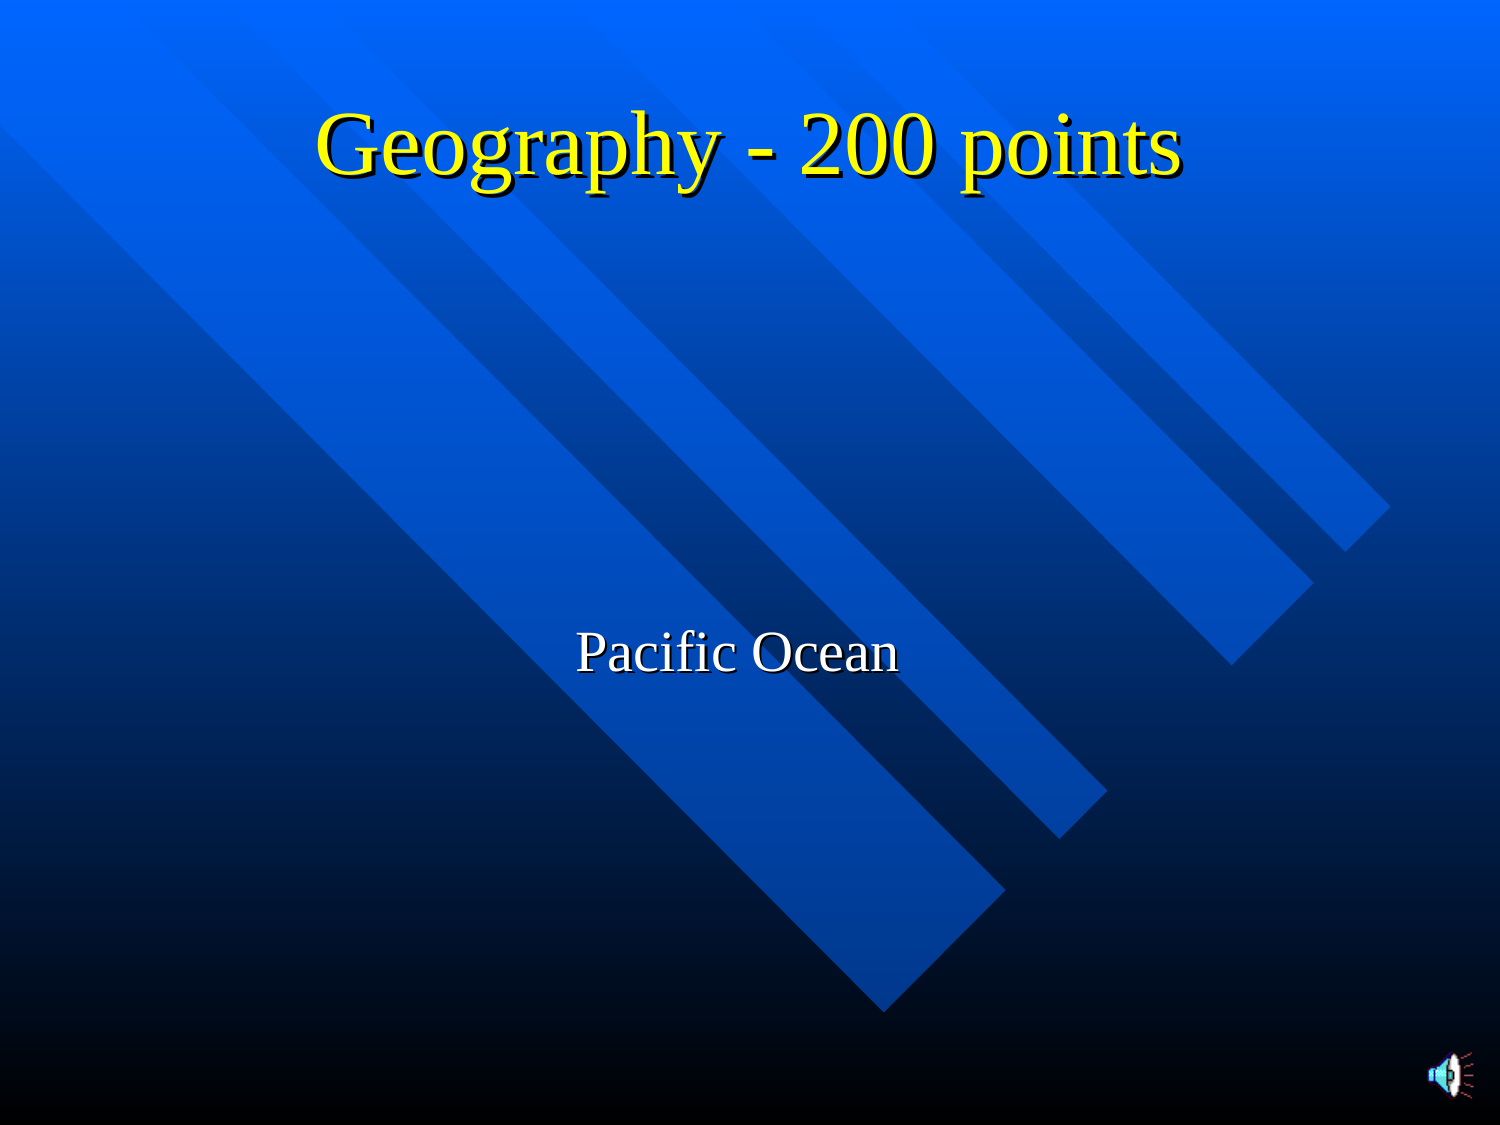

# Geography - 200 points
| Pacific Ocean |
| --- |